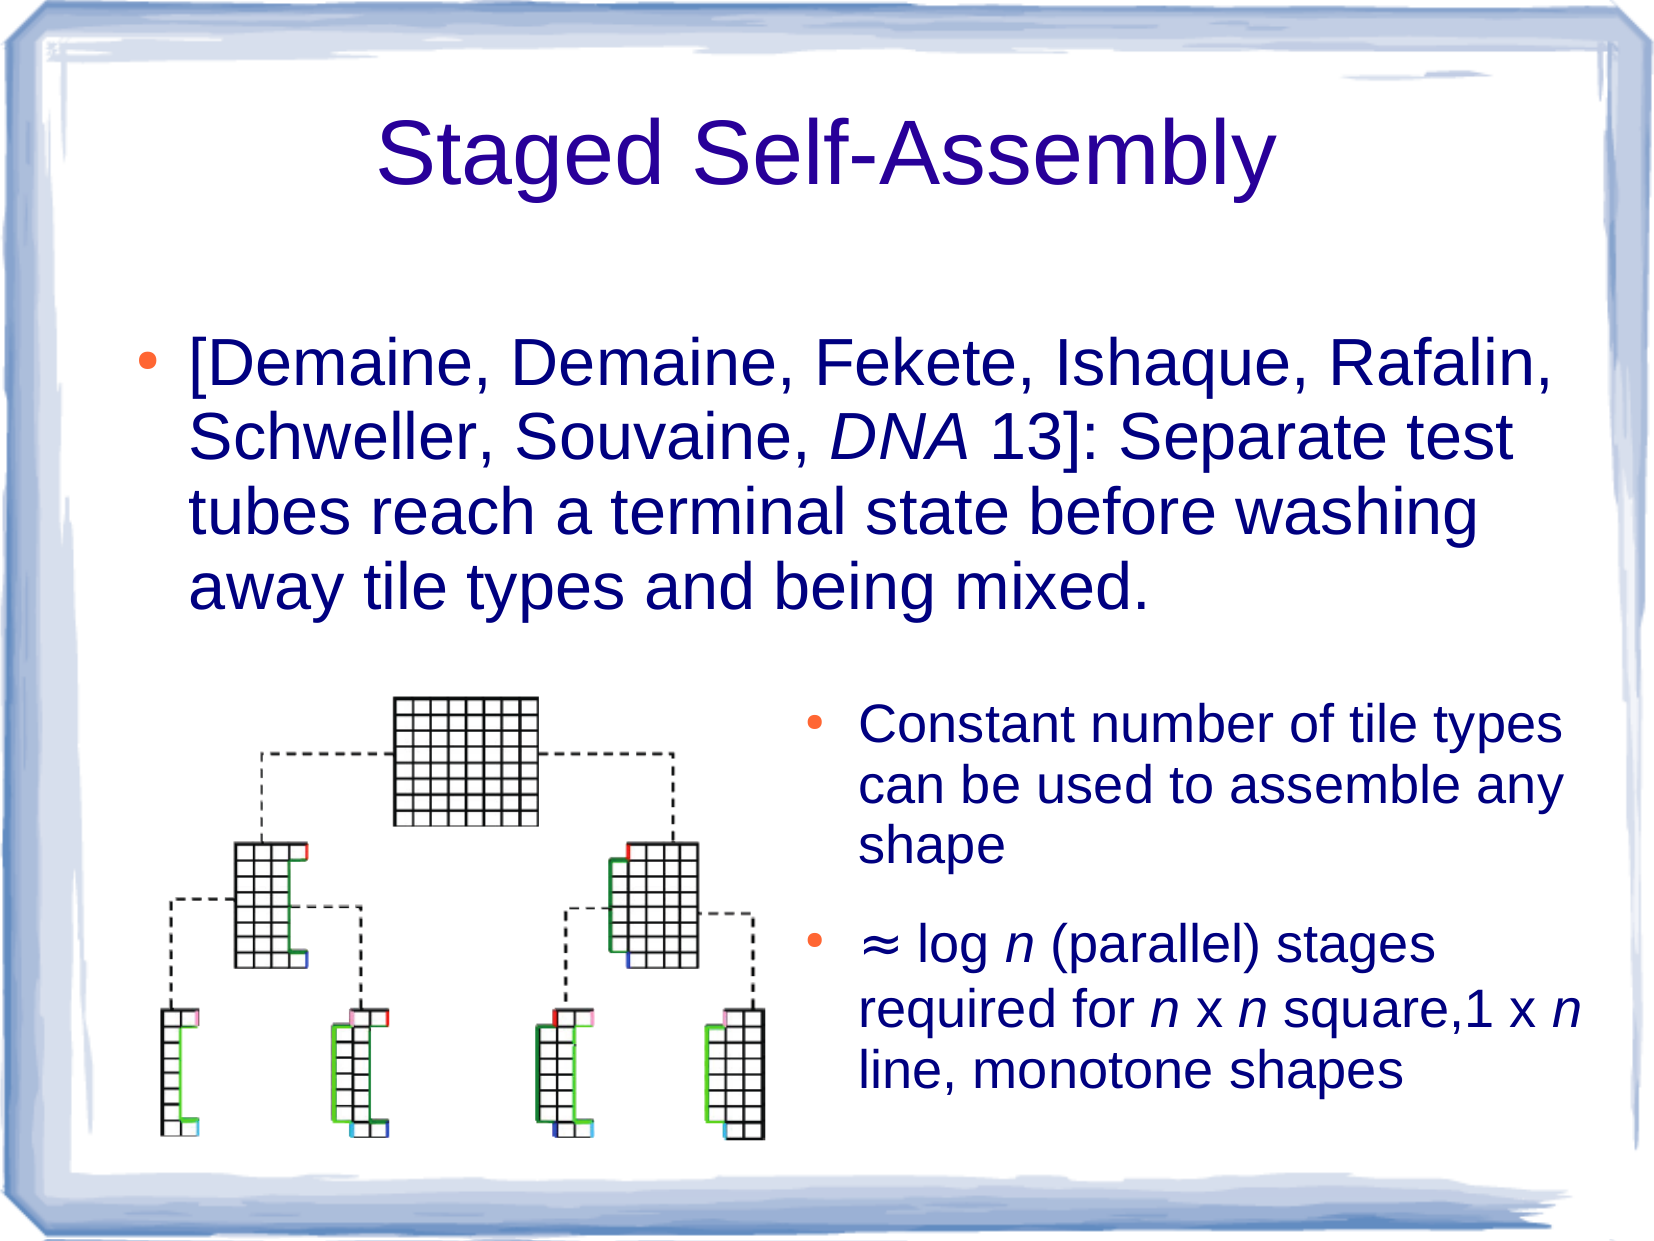

# Staged Self-Assembly
[Demaine, Demaine, Fekete, Ishaque, Rafalin, Schweller, Souvaine, DNA 13]: Separate test tubes reach a terminal state before washing away tile types and being mixed.
Constant number of tile types can be used to assemble any shape
≈ log n (parallel) stages required for n x n square,1 x n line, monotone shapes